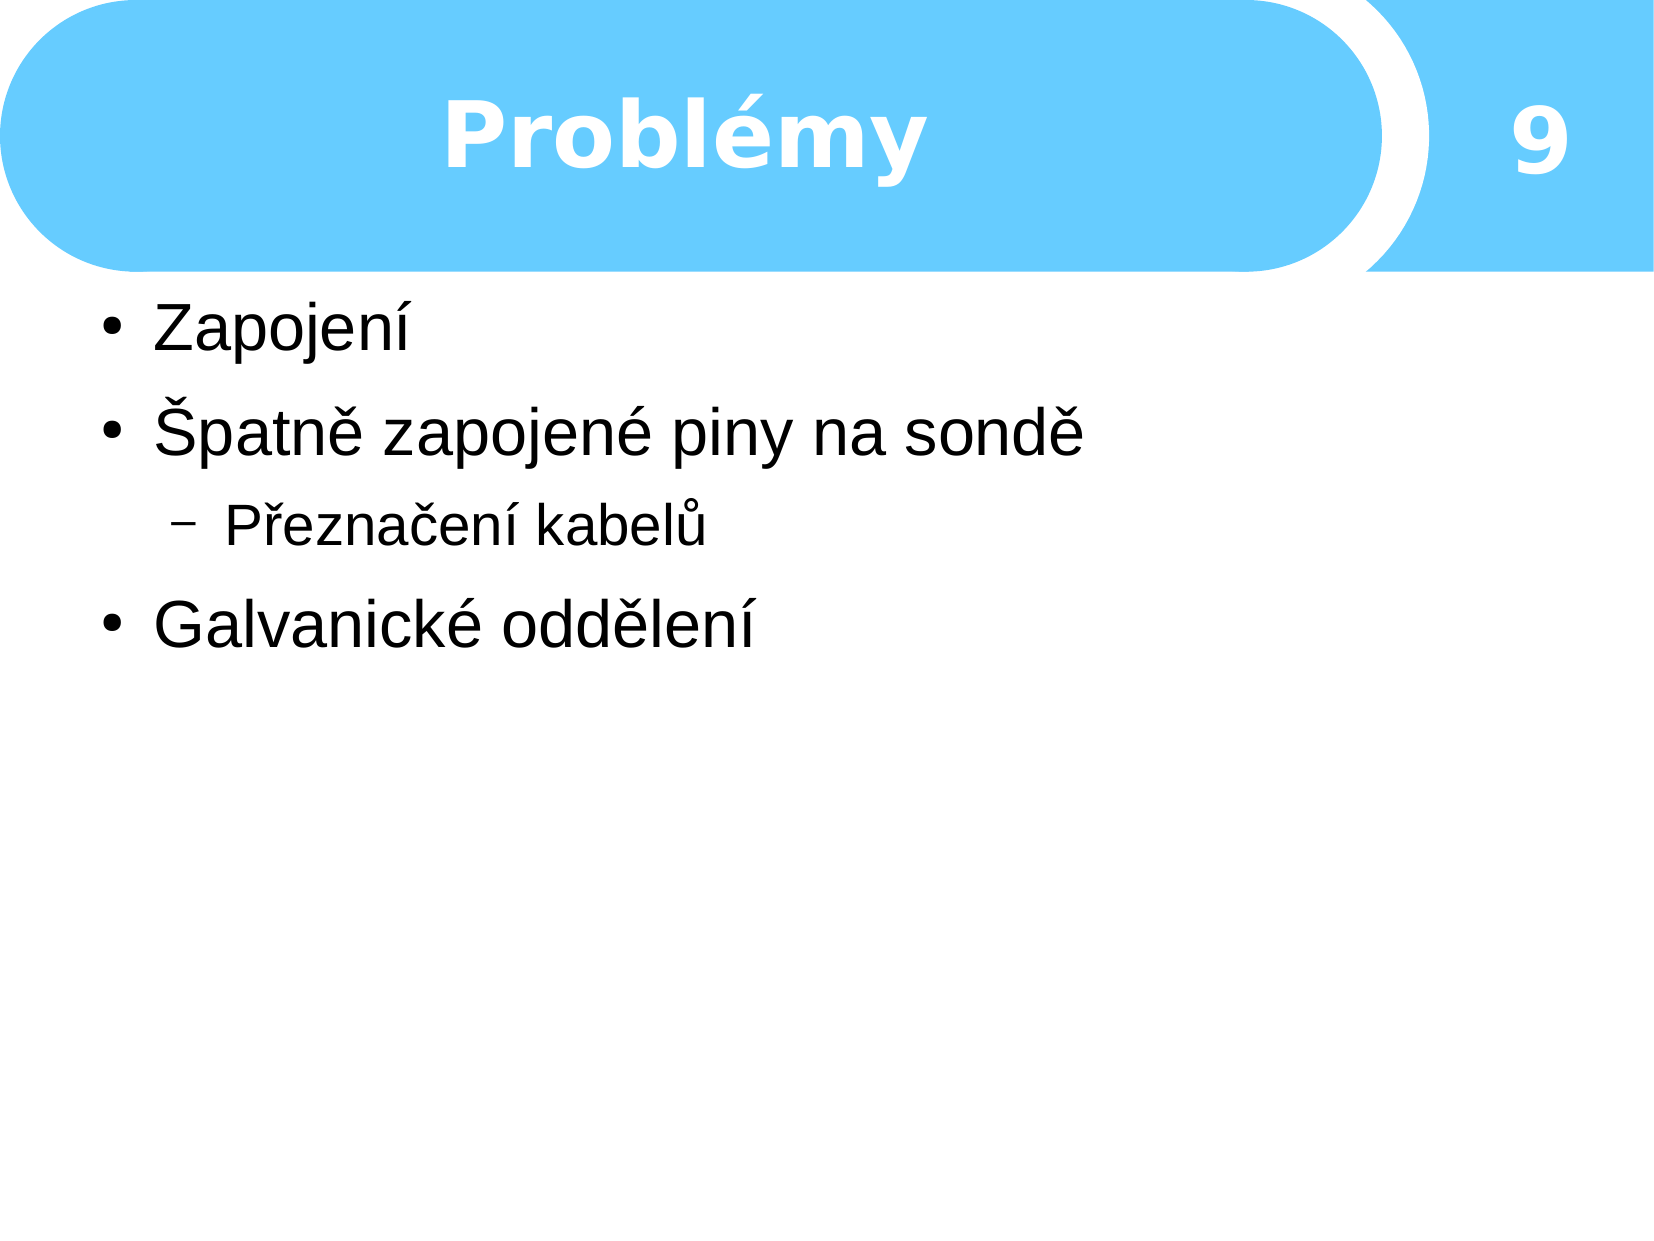

# Problémy
9
Zapojení
Špatně zapojené piny na sondě
Přeznačení kabelů
Galvanické oddělení